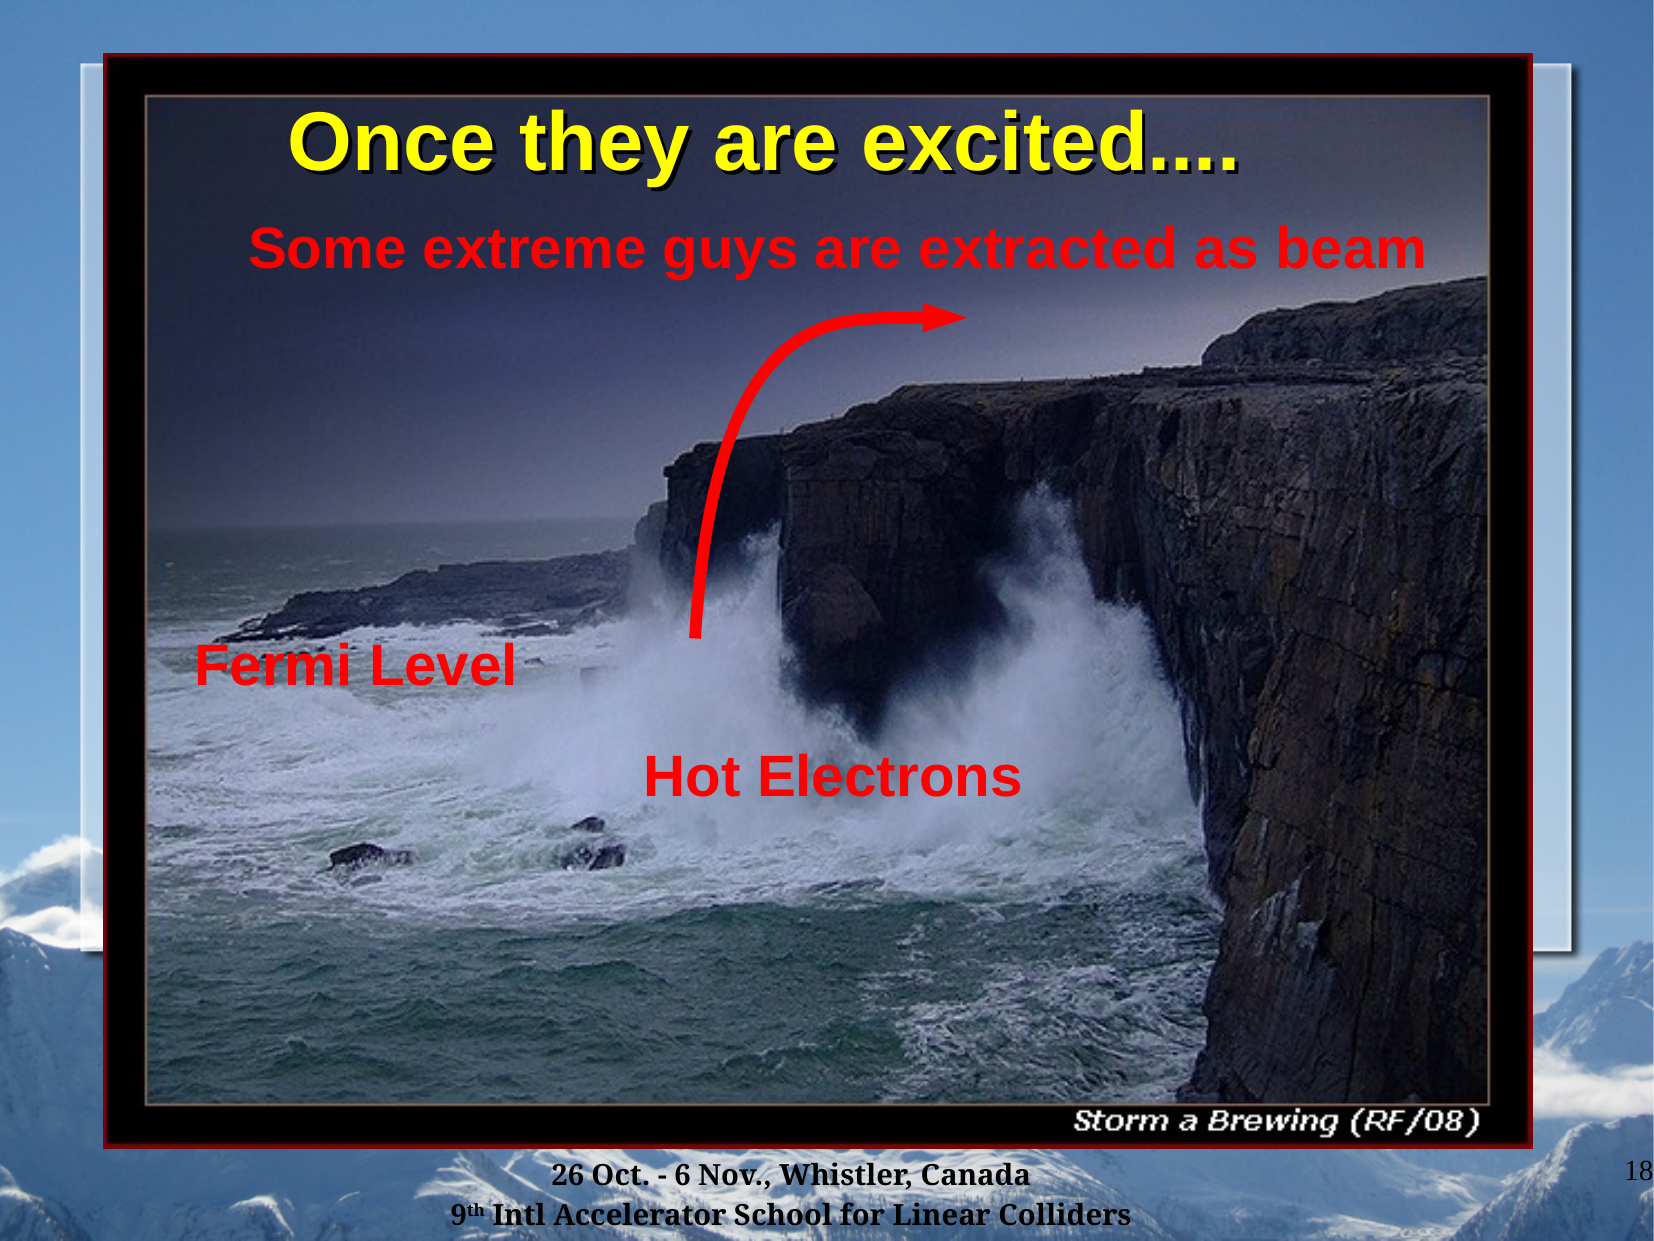

Once they are excited....
Some extreme guys are extracted as beam
Fermi Level
Hot Electrons
18